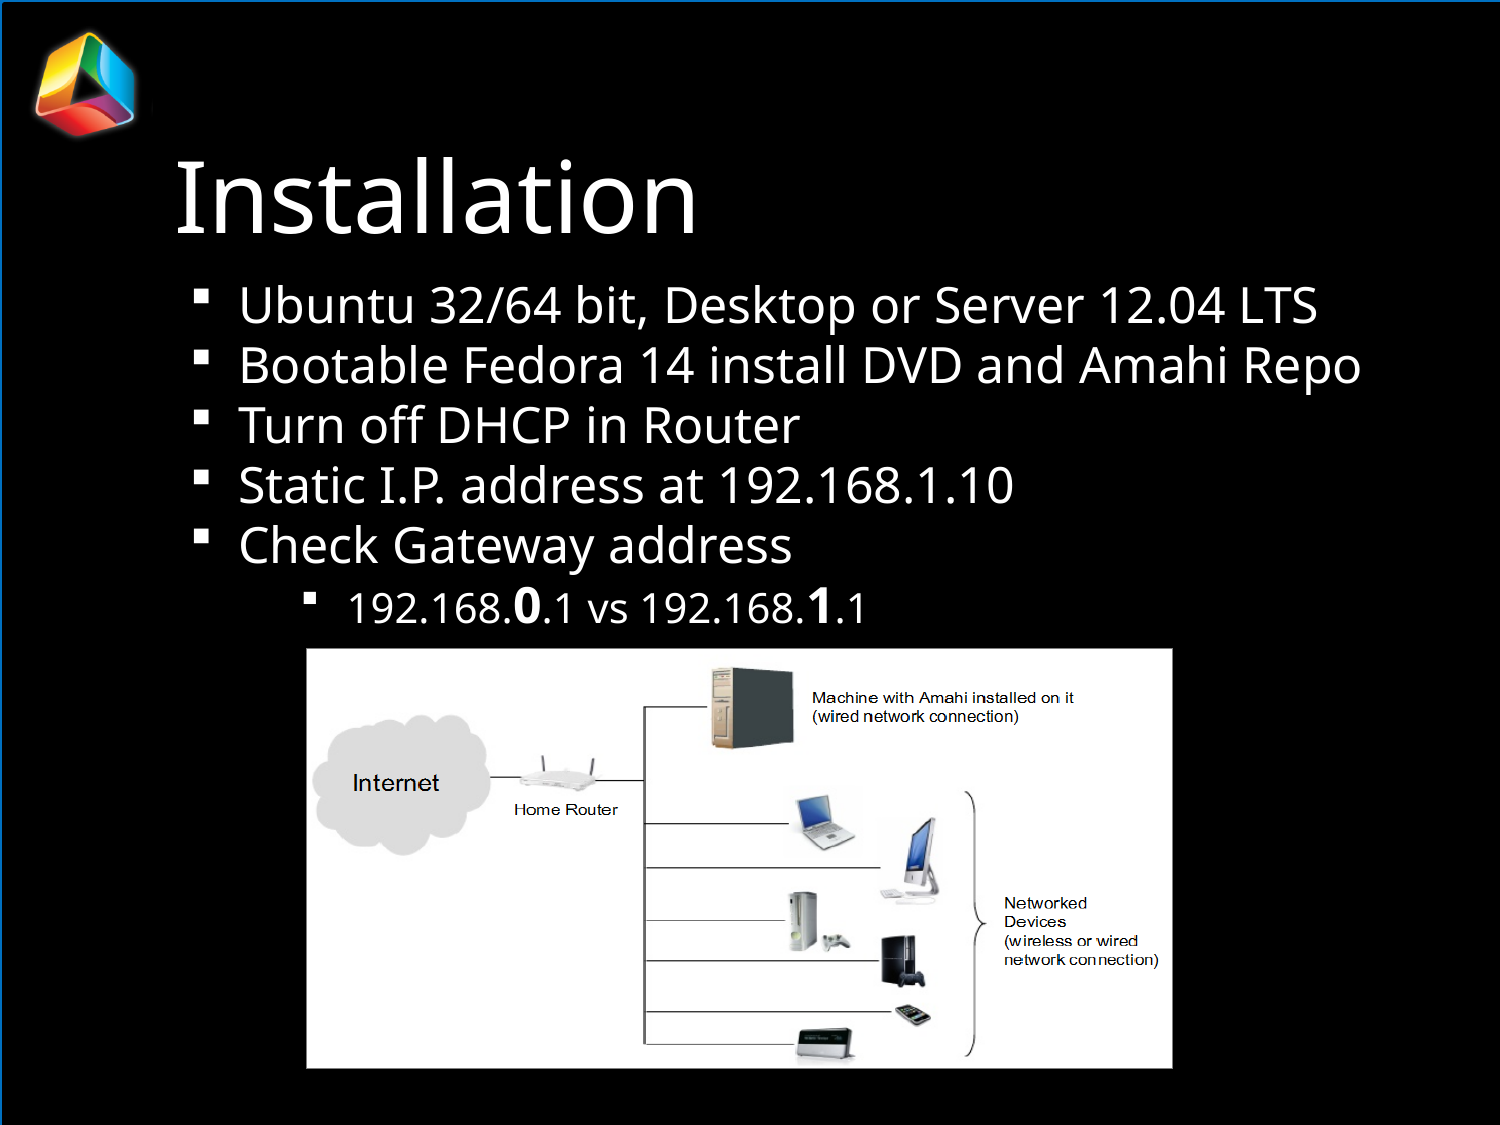

Installation
 Ubuntu 32/64 bit, Desktop or Server 12.04 LTS
 Bootable Fedora 14 install DVD and Amahi Repo
 Turn off DHCP in Router
 Static I.P. address at 192.168.1.10
 Check Gateway address
 192.168.0.1 vs 192.168.1.1
# Installation